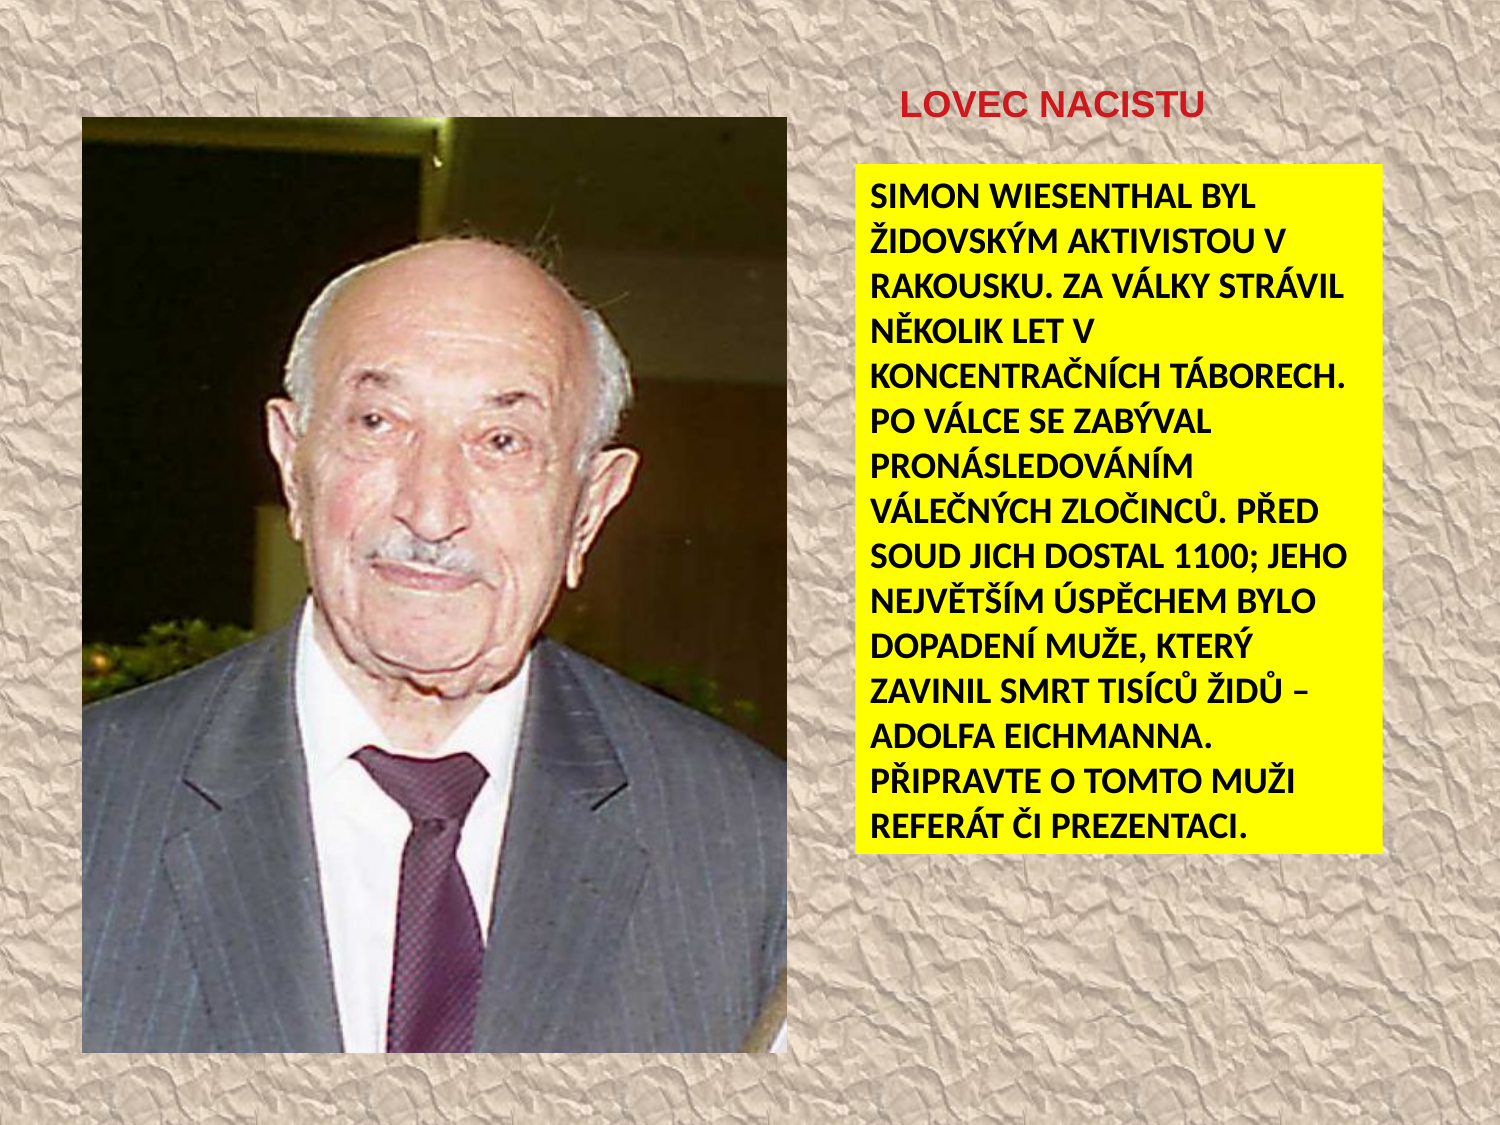

LOVEC NACISTU
SIMON WIESENTHAL BYL ŽIDOVSKÝM AKTIVISTOU V RAKOUSKU. ZA VÁLKY STRÁVIL NĚKOLIK LET V KONCENTRAČNÍCH TÁBORECH. PO VÁLCE SE ZABÝVAL PRONÁSLEDOVÁNÍM VÁLEČNÝCH ZLOČINCŮ. PŘED SOUD JICH DOSTAL 1100; JEHO NEJVĚTŠÍM ÚSPĚCHEM BYLO DOPADENÍ MUŽE, KTERÝ ZAVINIL SMRT TISÍCŮ ŽIDŮ – ADOLFA EICHMANNA. PŘIPRAVTE O TOMTO MUŽI REFERÁT ČI PREZENTACI.